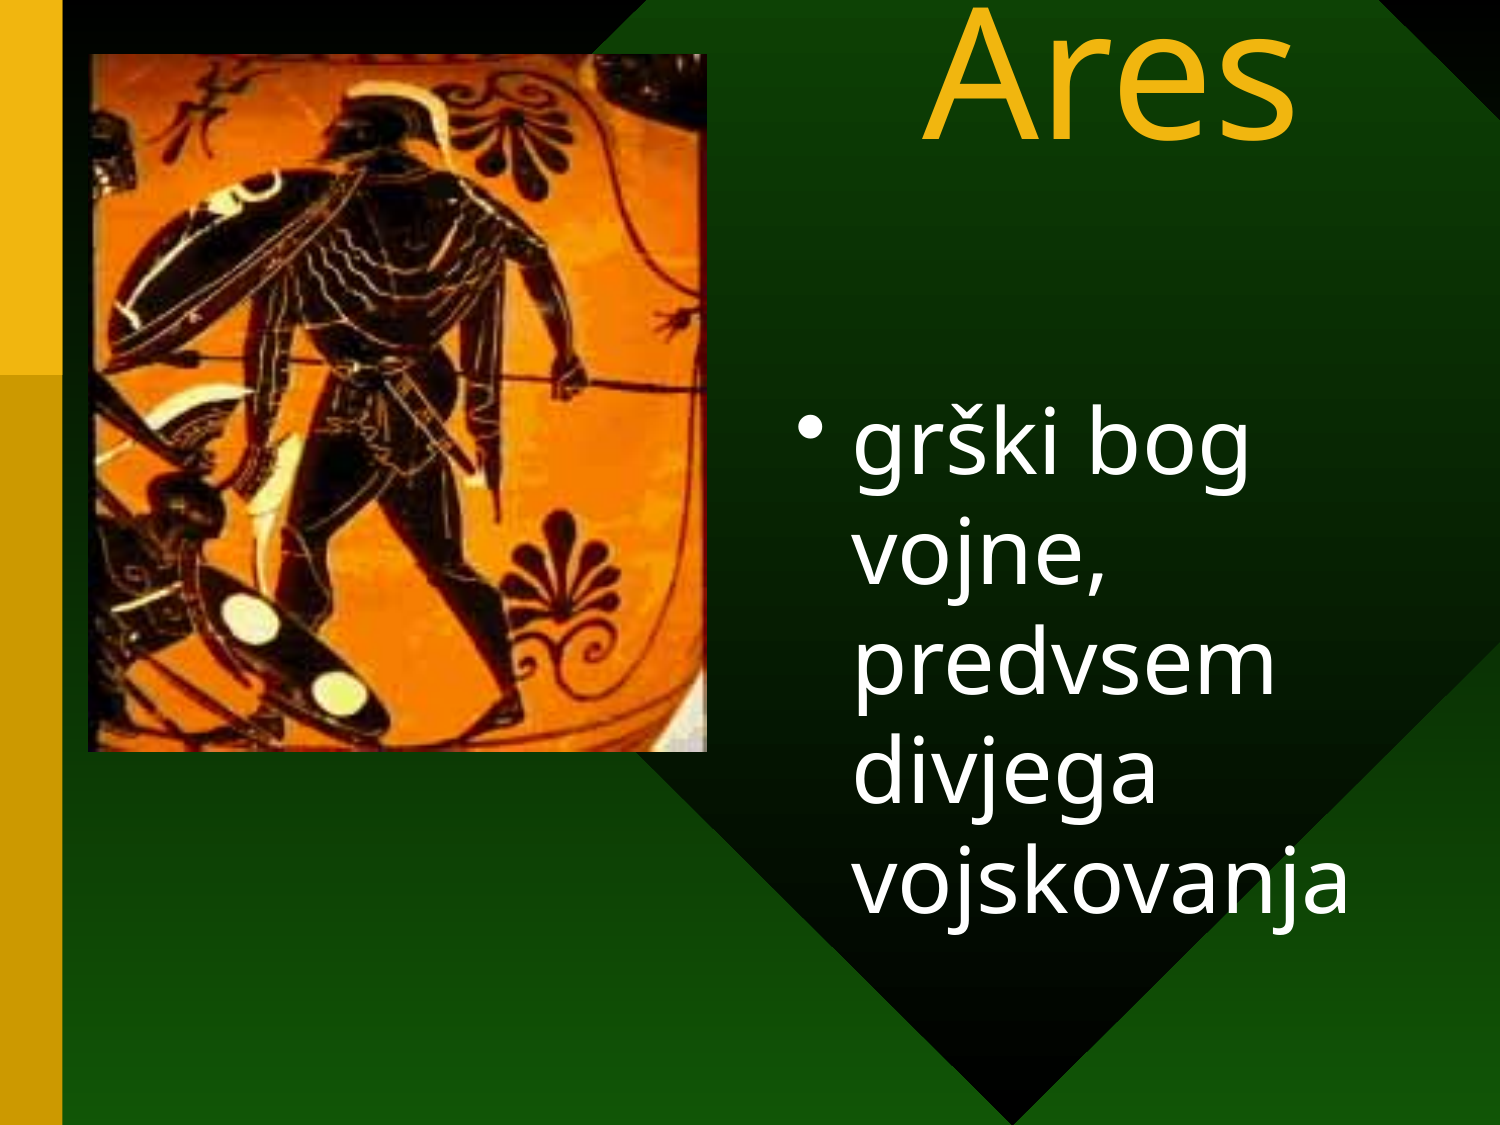

# Ares
grški bog vojne, predvsem divjega vojskovanja